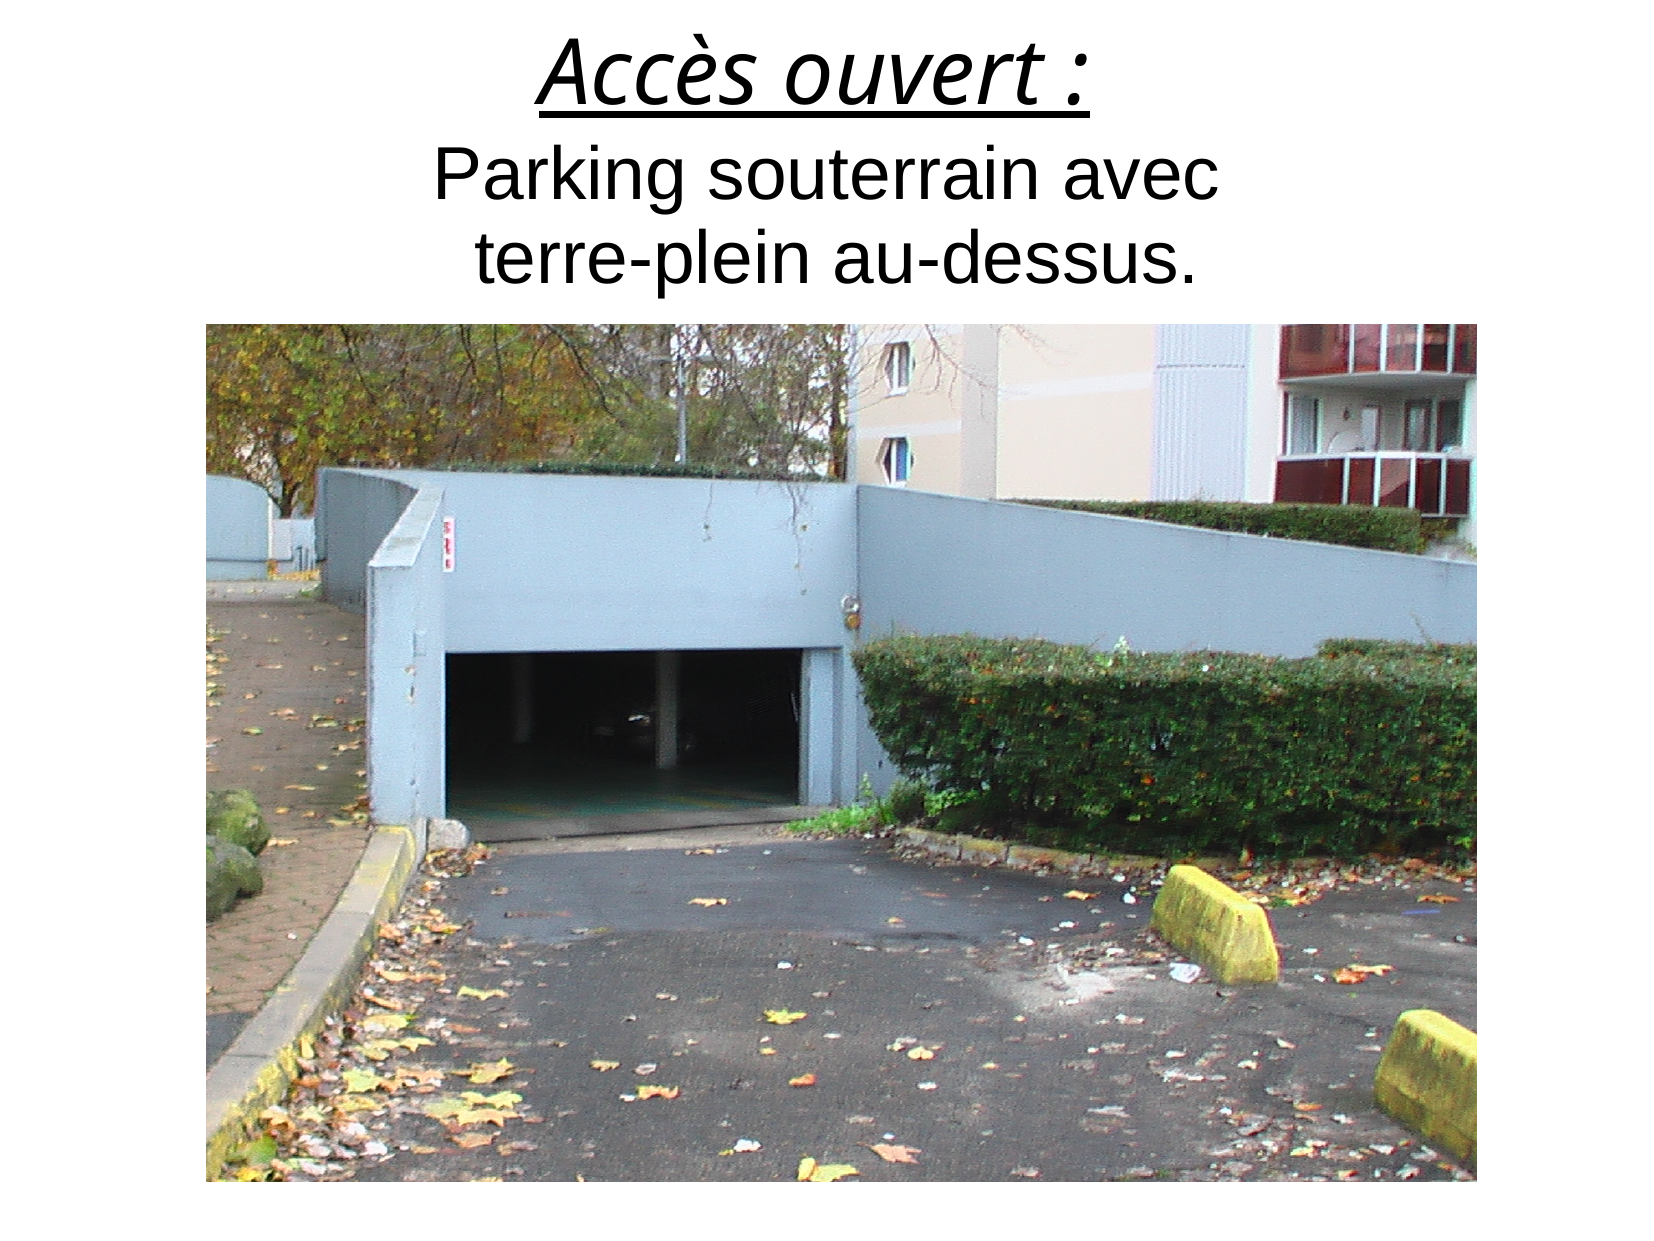

# Accès ouvert : Parking souterrain avec terre-plein au-dessus.